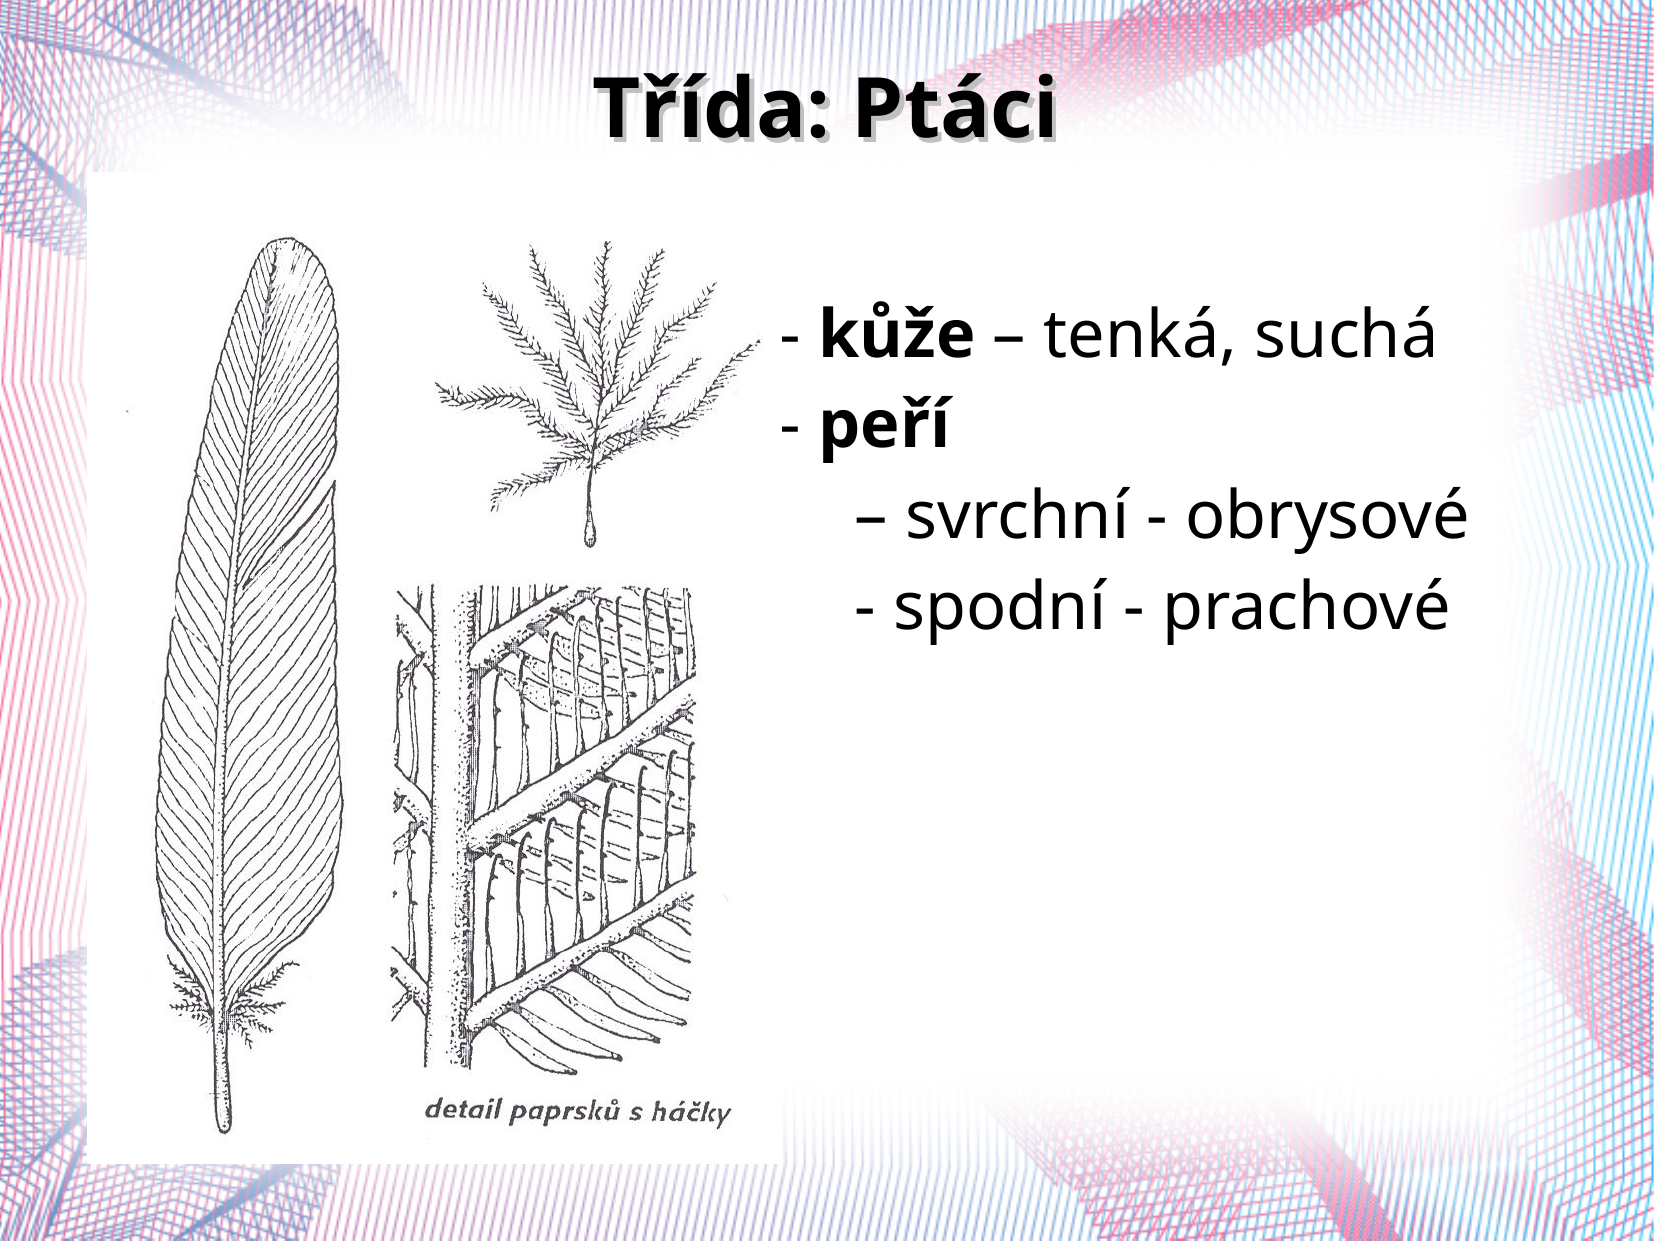

Třída: Ptáci
- kůže – tenká, suchá
- peří
	– svrchní - obrysové 						– letky, rýdovací
	- spodní - prachové